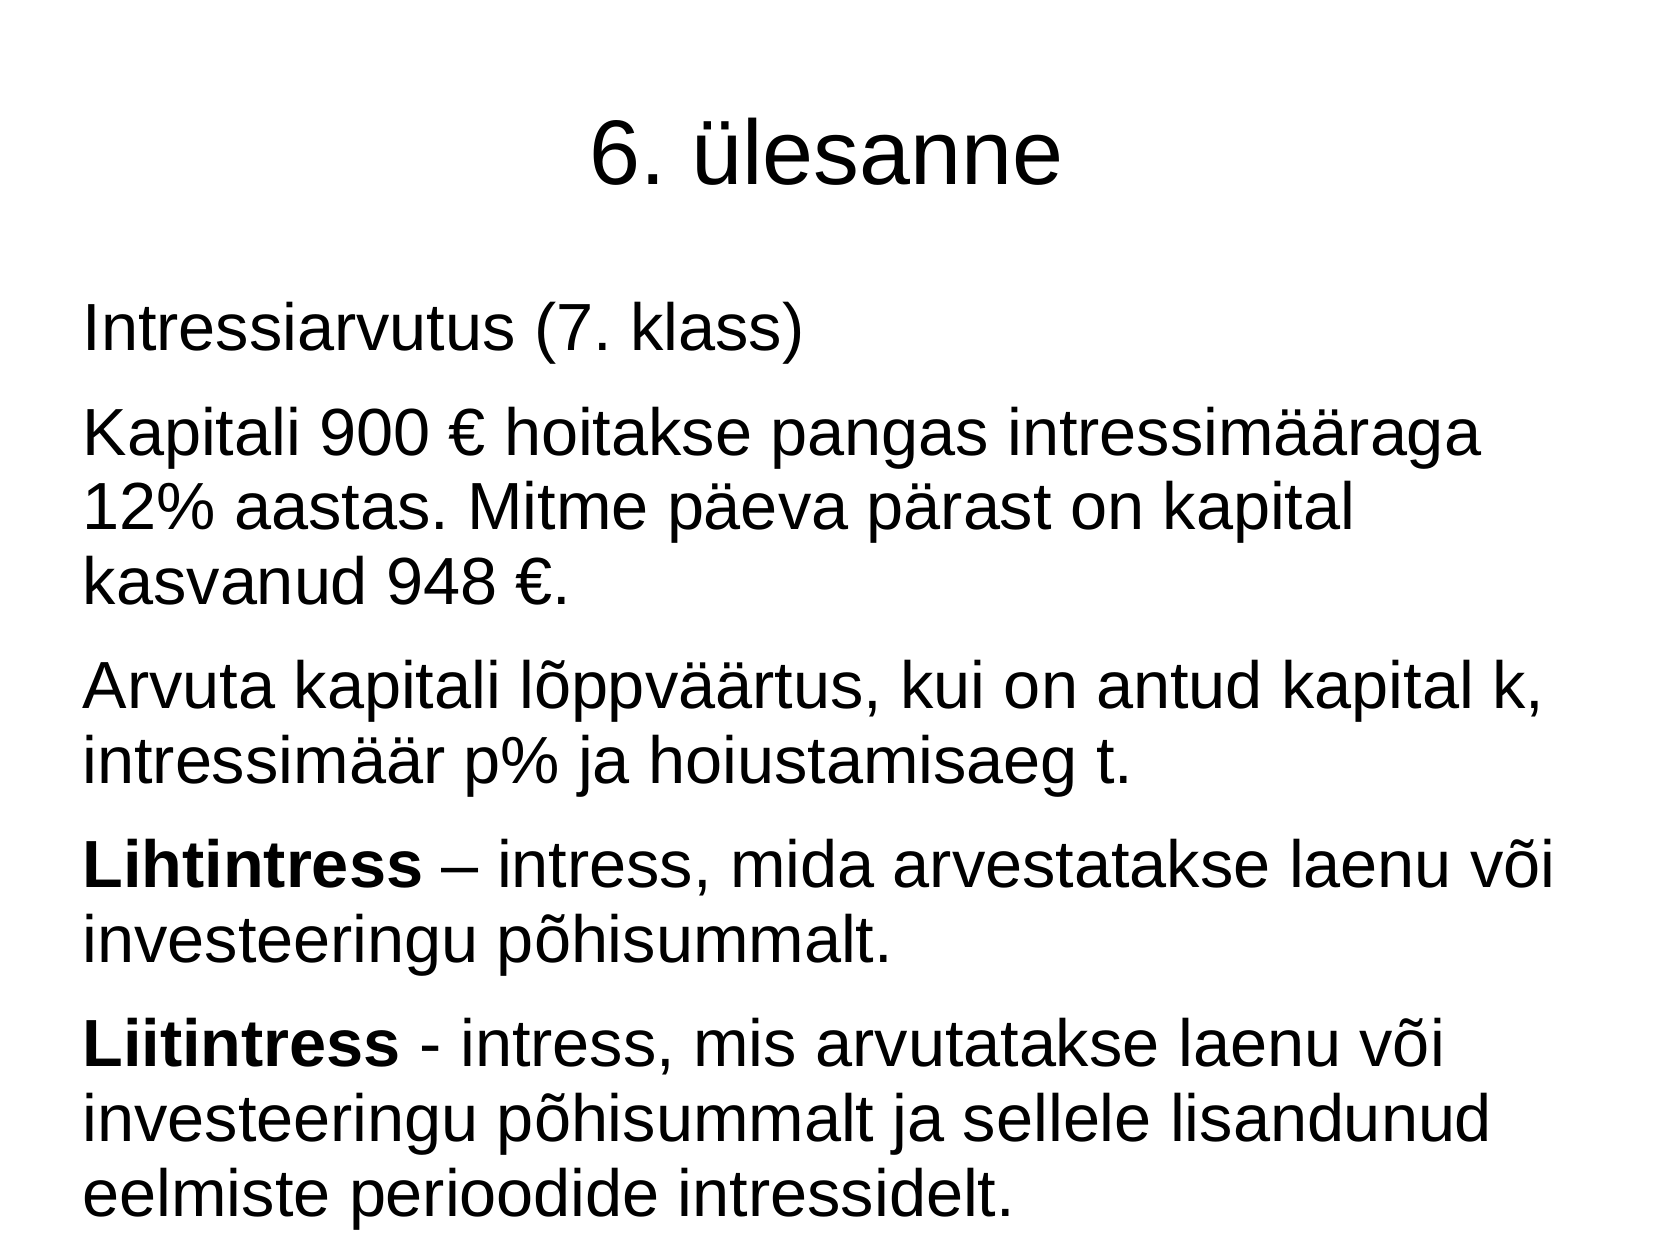

# 6. ülesanne
Intressiarvutus (7. klass)
Kapitali 900 € hoitakse pangas intressimääraga 12% aastas. Mitme päeva pärast on kapital kasvanud 948 €.
Arvuta kapitali lõppväärtus, kui on antud kapital k, intressimäär p% ja hoiustamisaeg t.
Lihtintress – intress, mida arvestatakse laenu või investeeringu põhisummalt.
Liitintress - intress, mis arvutatakse laenu või investeeringu põhisummalt ja sellele lisandunud eelmiste perioodide intressidelt.